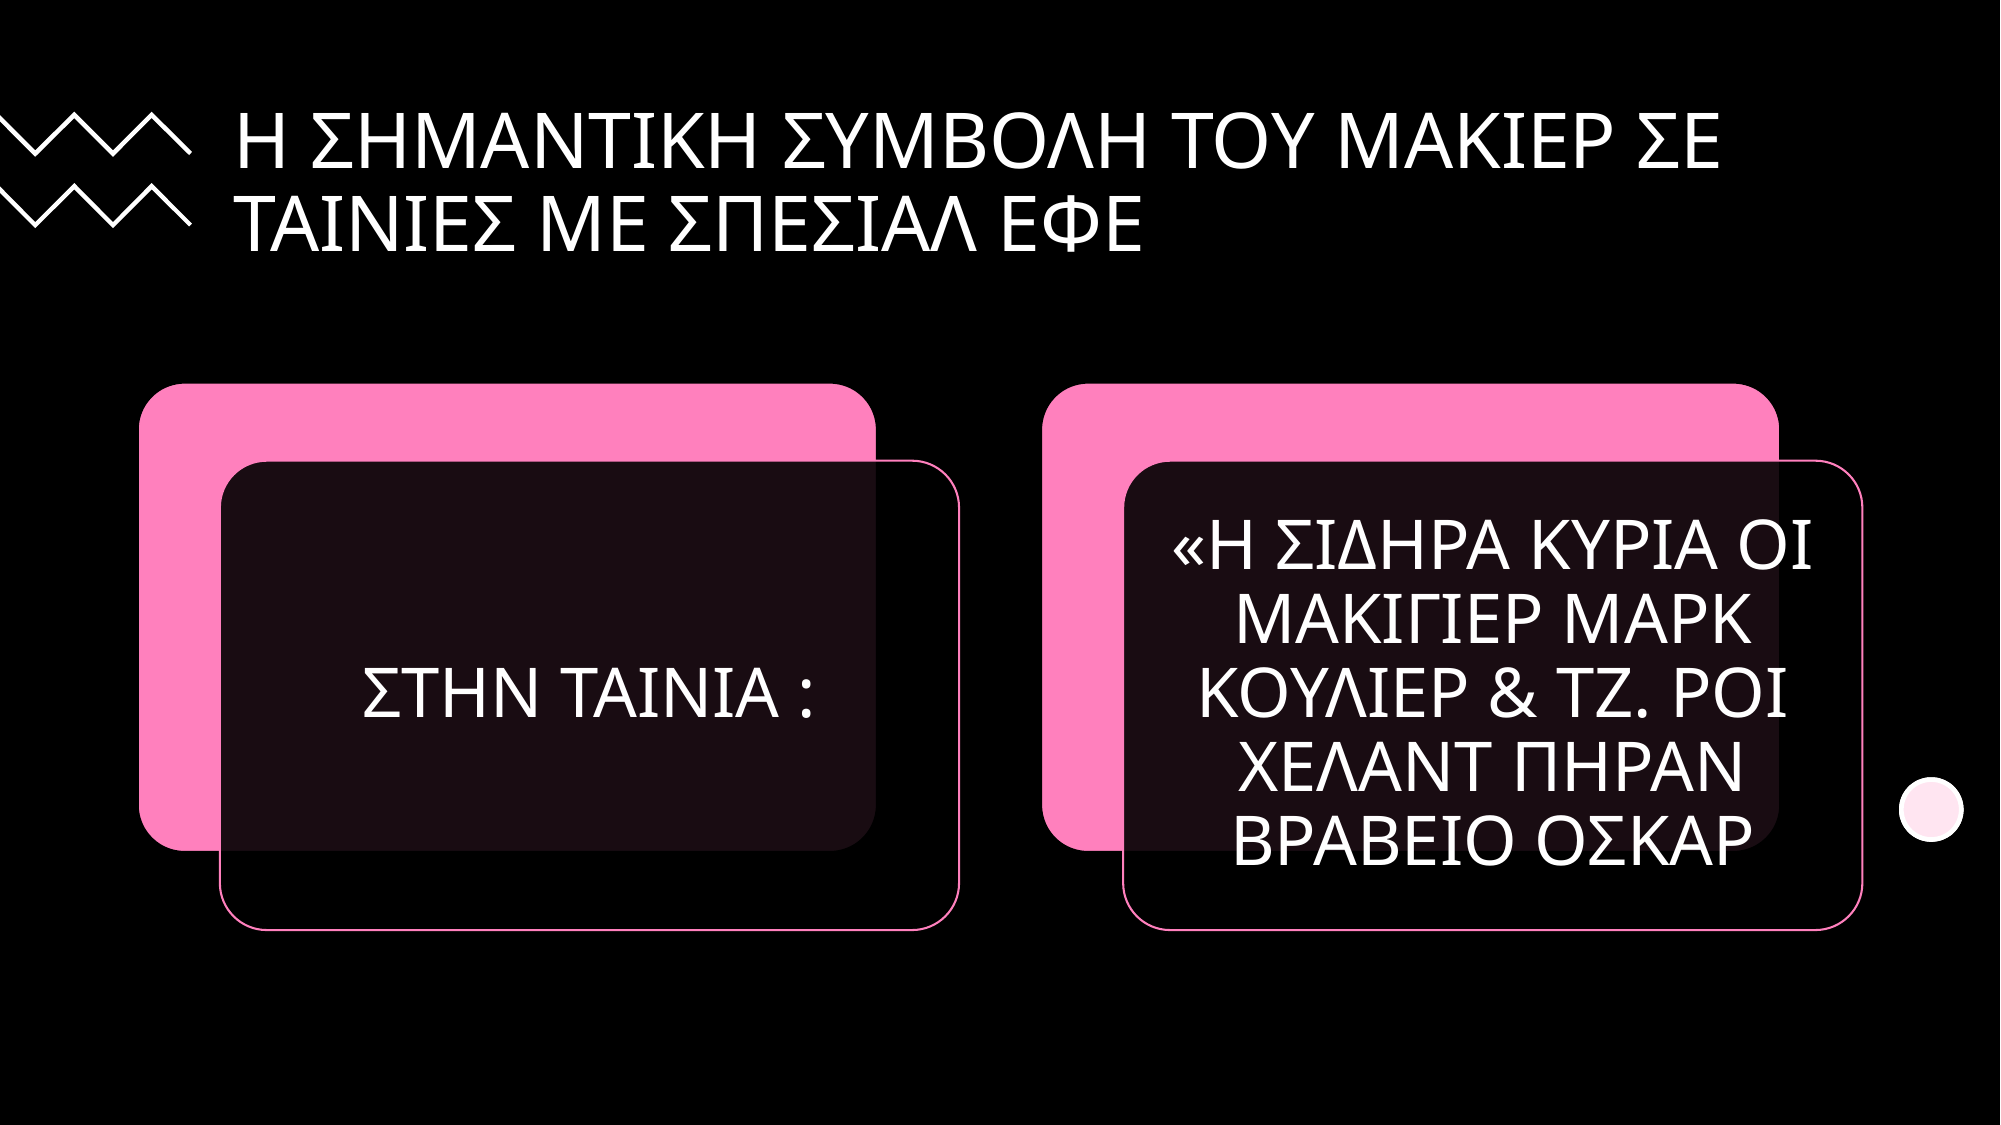

# Η ΣΗΜΑΝΤΙΚΗ ΣΥΜΒΟΛΗ ΤΟΥ ΜΑΚΙΕΡ ΣΕ ΤΑΙΝΙΕΣ ΜΕ ΣΠΕΣΙΑΛ ΕΦΕ
ΣΤΗΝ ΤΑΙΝΙΑ :
«Η ΣΙΔΗΡΑ ΚΥΡΙΑ ΟΙ ΜΑΚΙΓΙΕΡ ΜΑΡΚ ΚΟΥΛΙΕΡ & ΤΖ. ΡΟΙ ΧΕΛΑΝΤ ΠΗΡΑΝ ΒΡΑΒΕΙΟ ΟΣΚΑΡ